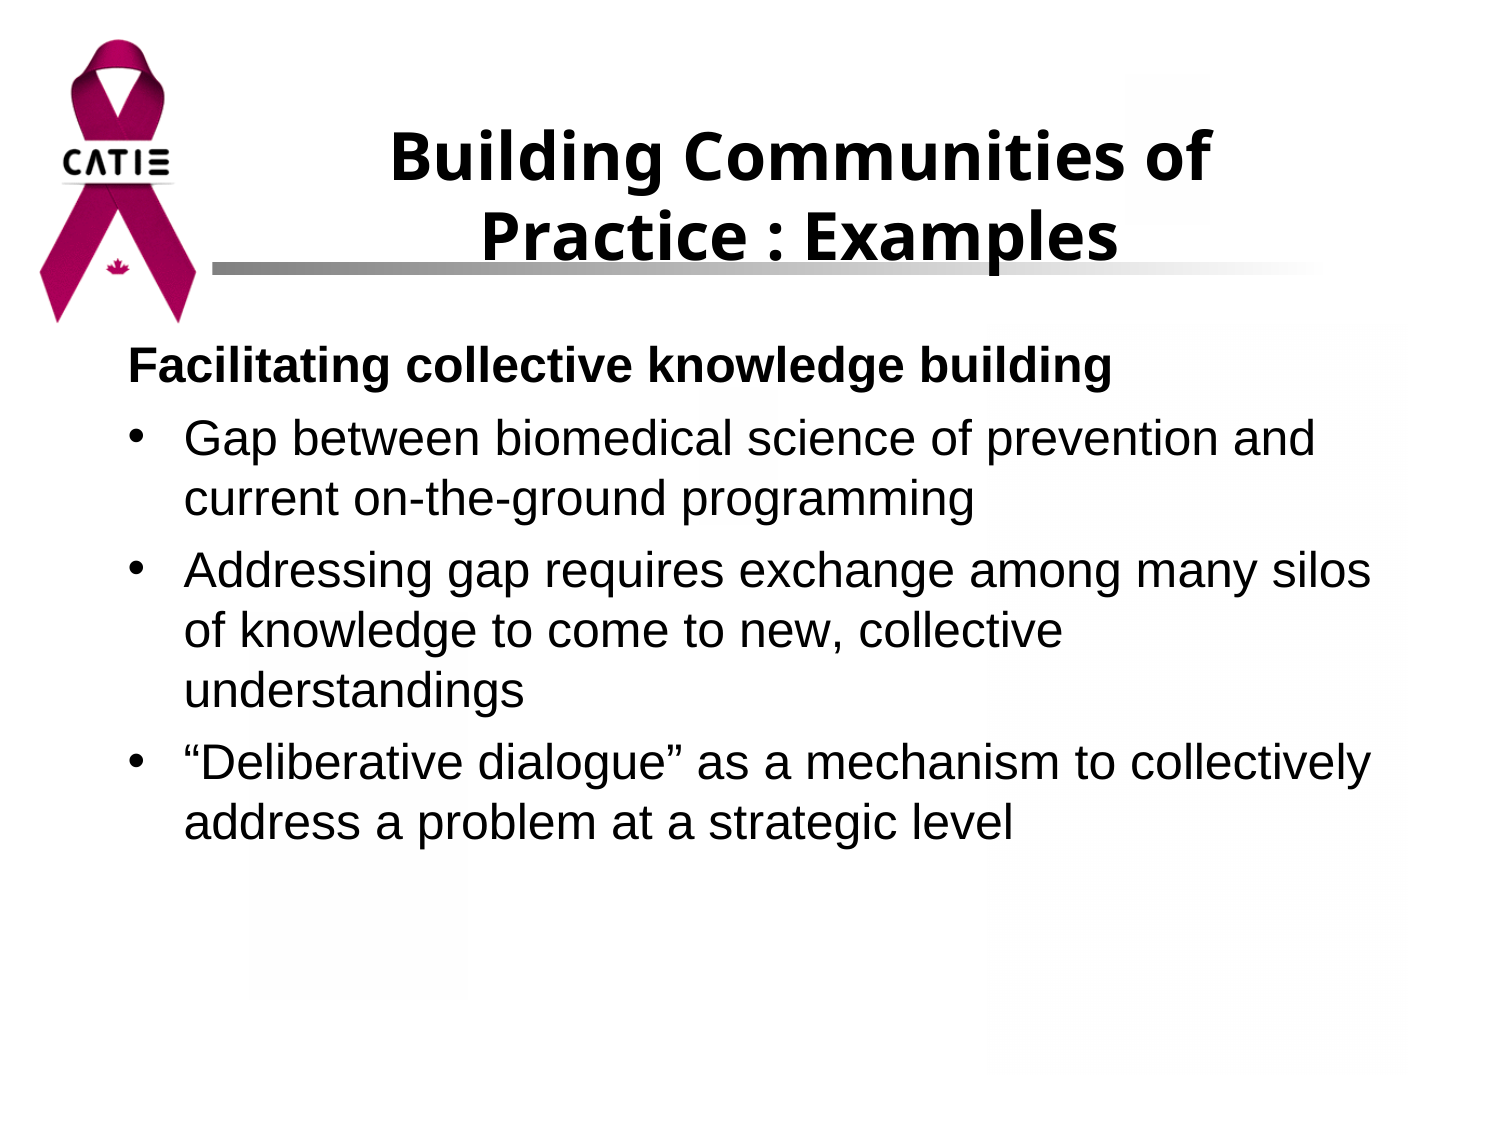

# Building Communities of Practice : Examples
Facilitating collective knowledge building
Gap between biomedical science of prevention and current on-the-ground programming
Addressing gap requires exchange among many silos of knowledge to come to new, collective understandings
“Deliberative dialogue” as a mechanism to collectively address a problem at a strategic level